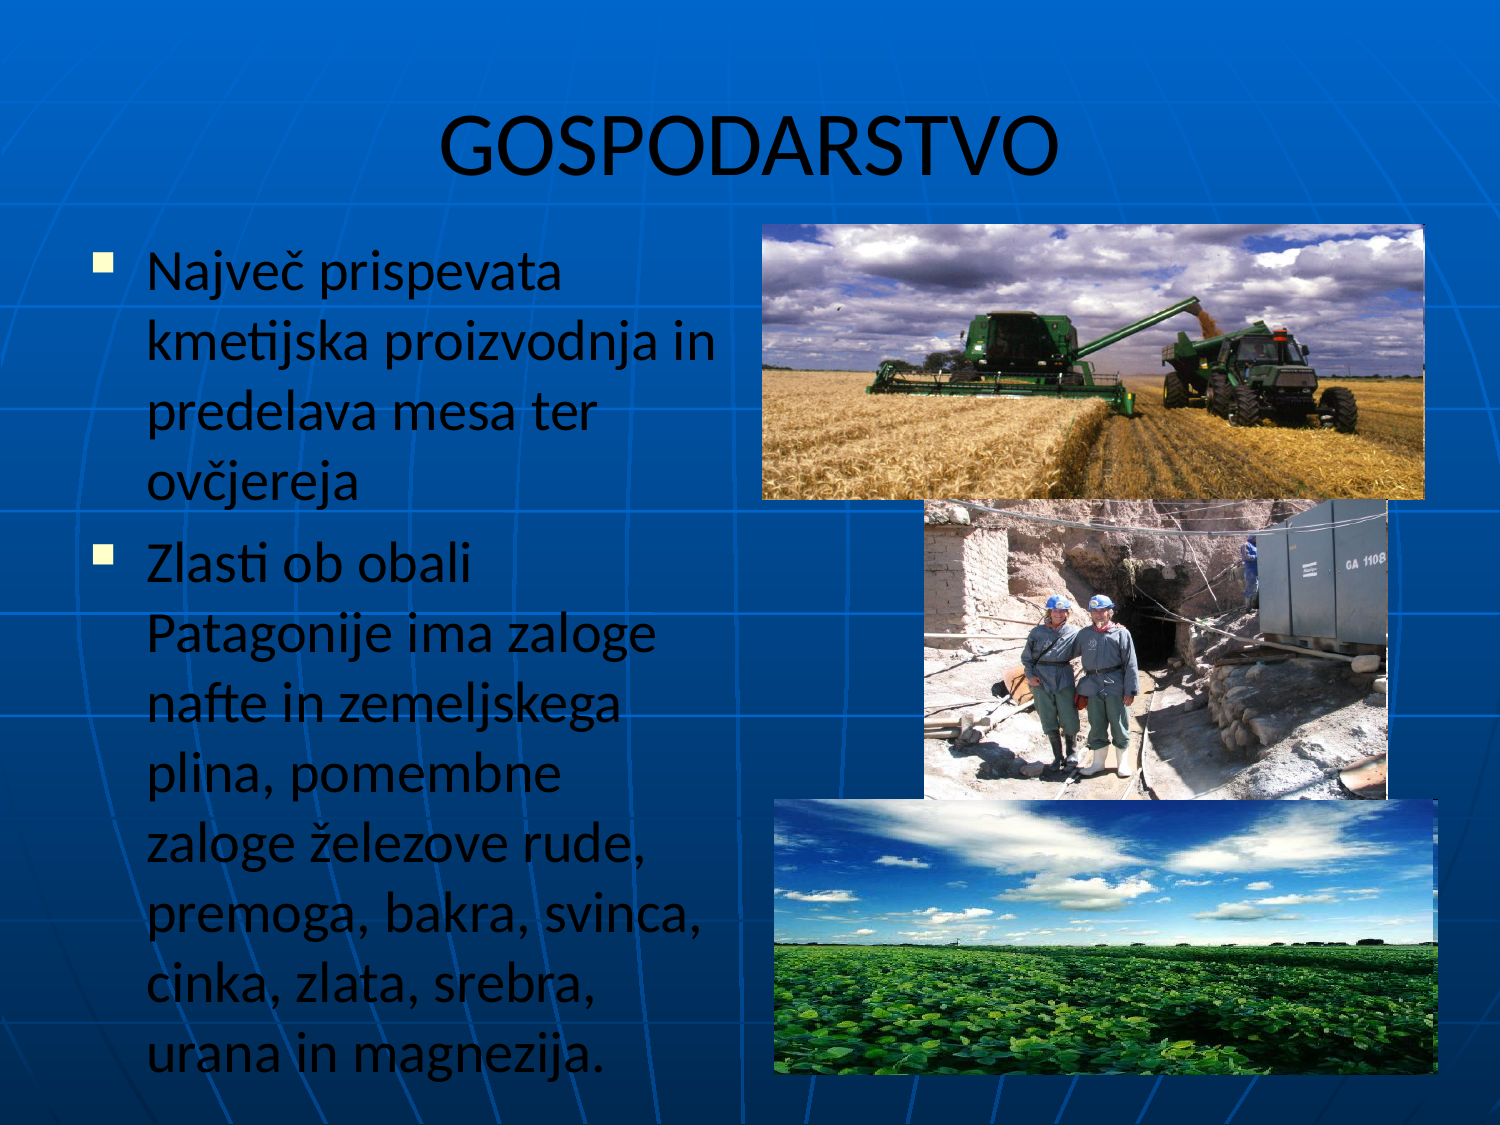

# GOSPODARSTVO
Največ prispevata kmetijska proizvodnja in predelava mesa ter ovčjereja
Zlasti ob obali Patagonije ima zaloge nafte in zemeljskega plina, pomembne zaloge železove rude, premoga, bakra, svinca, cinka, zlata, srebra, urana in magnezija.